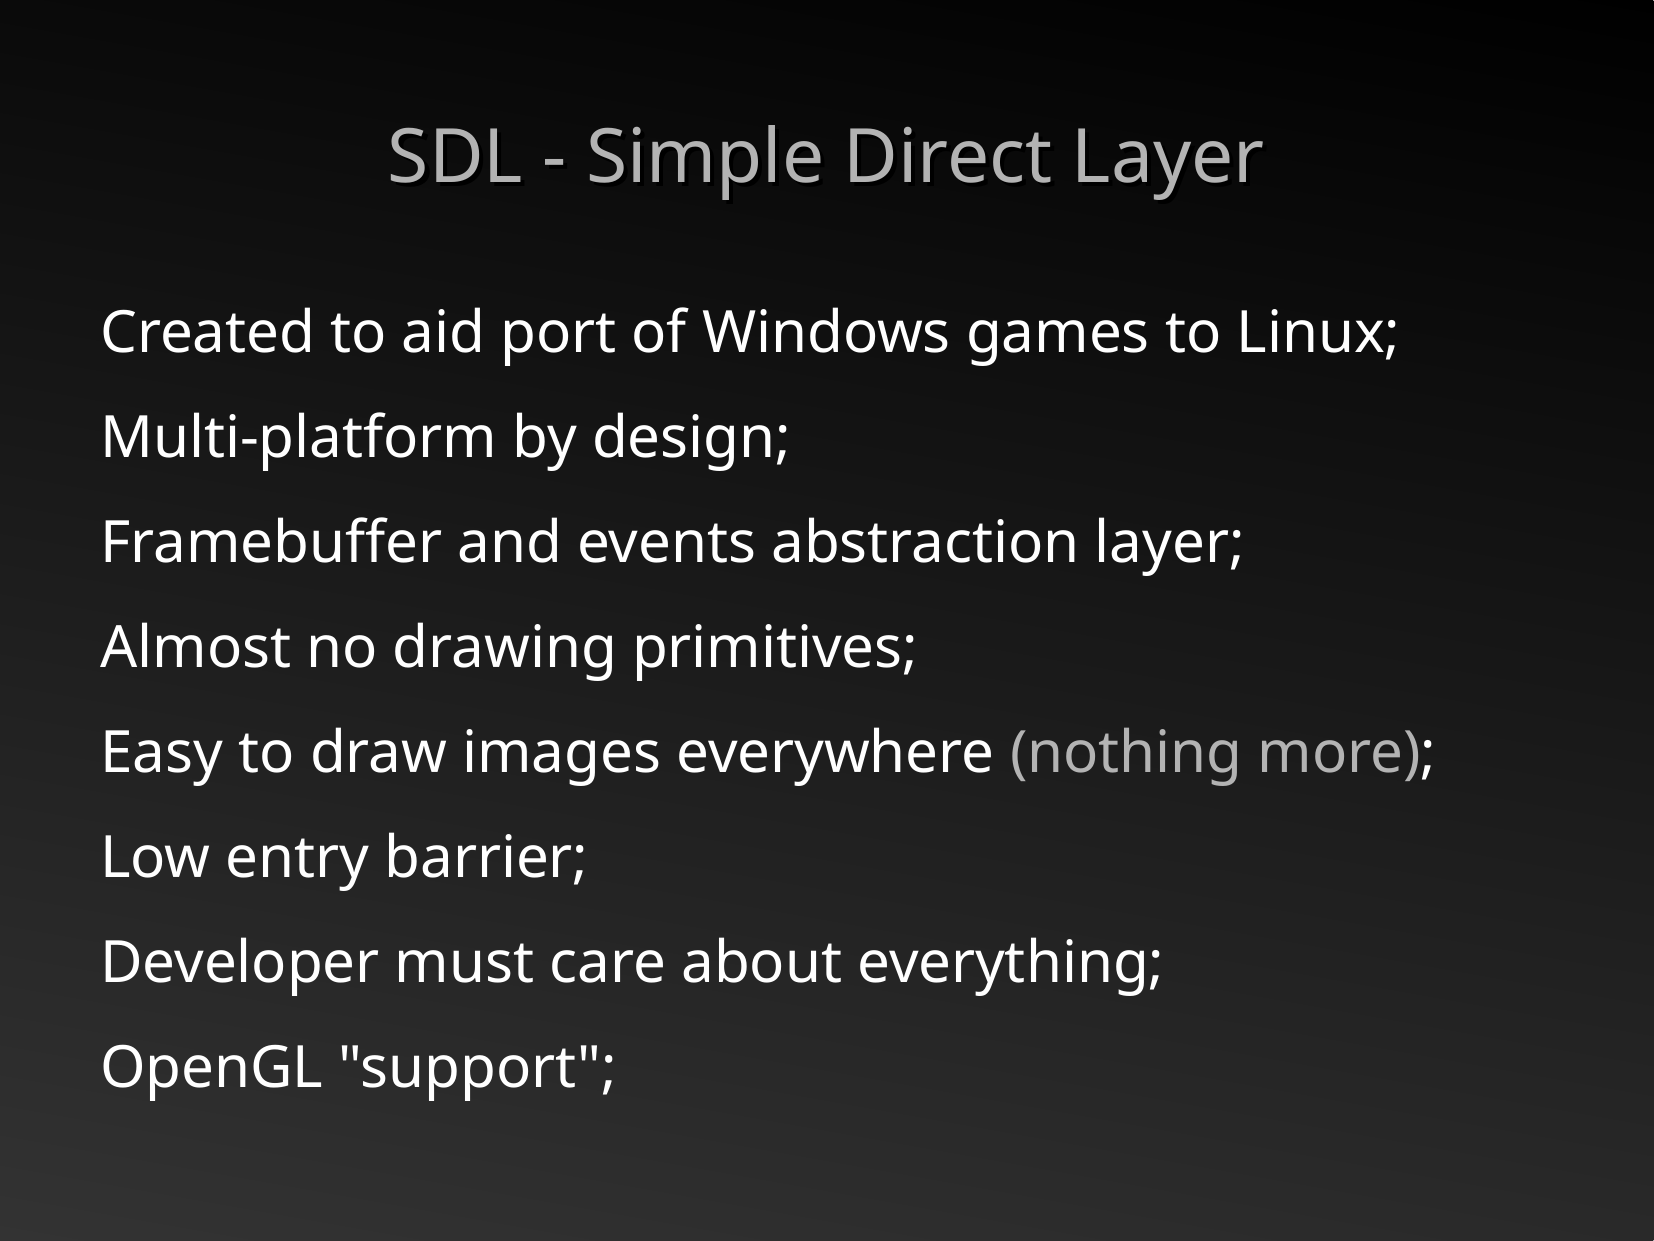

# SDL - Simple Direct Layer
Created to aid port of Windows games to Linux;
Multi-platform by design;
Framebuffer and events abstraction layer;
Almost no drawing primitives;
Easy to draw images everywhere (nothing more);
Low entry barrier;
Developer must care about everything;
OpenGL "support";